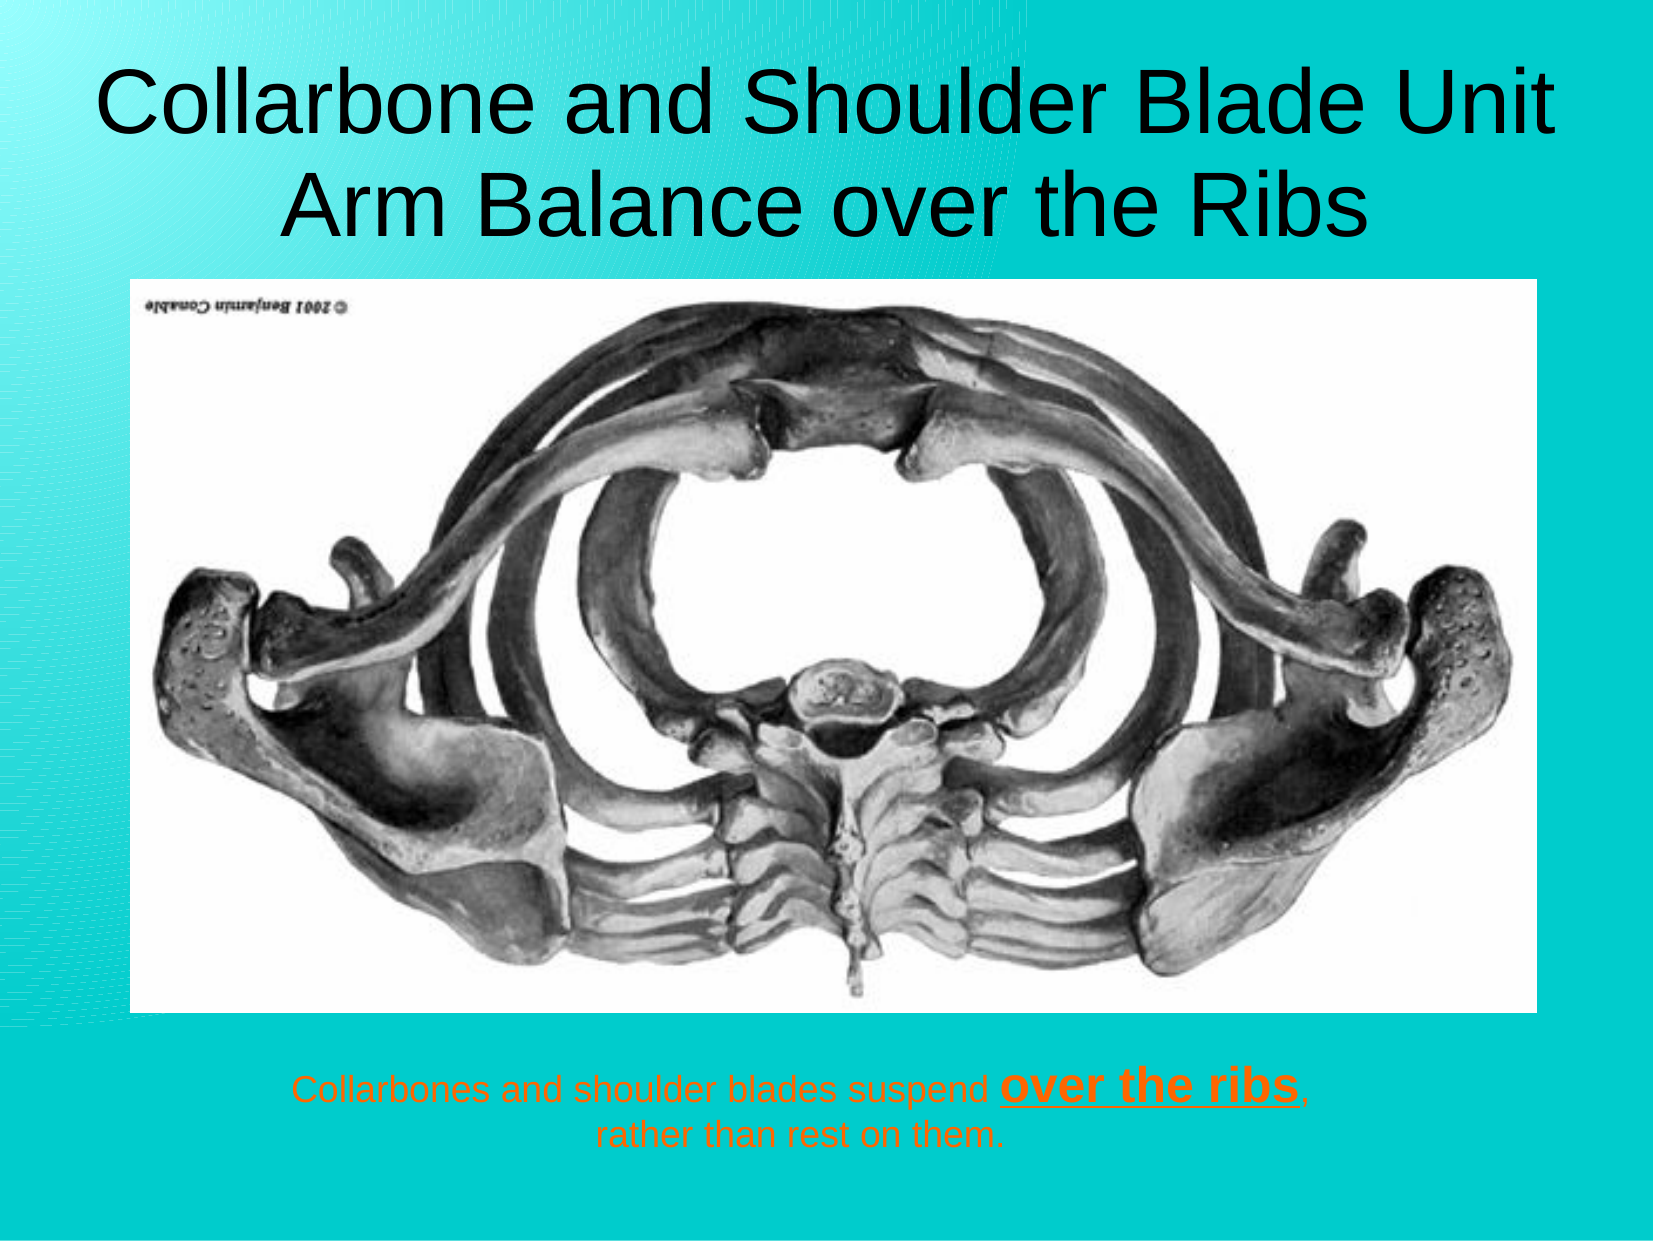

# Collarbone and Shoulder Blade Unit Arm Balance over the Ribs
Collarbones and shoulder blades suspend over the ribs,
rather than rest on them.